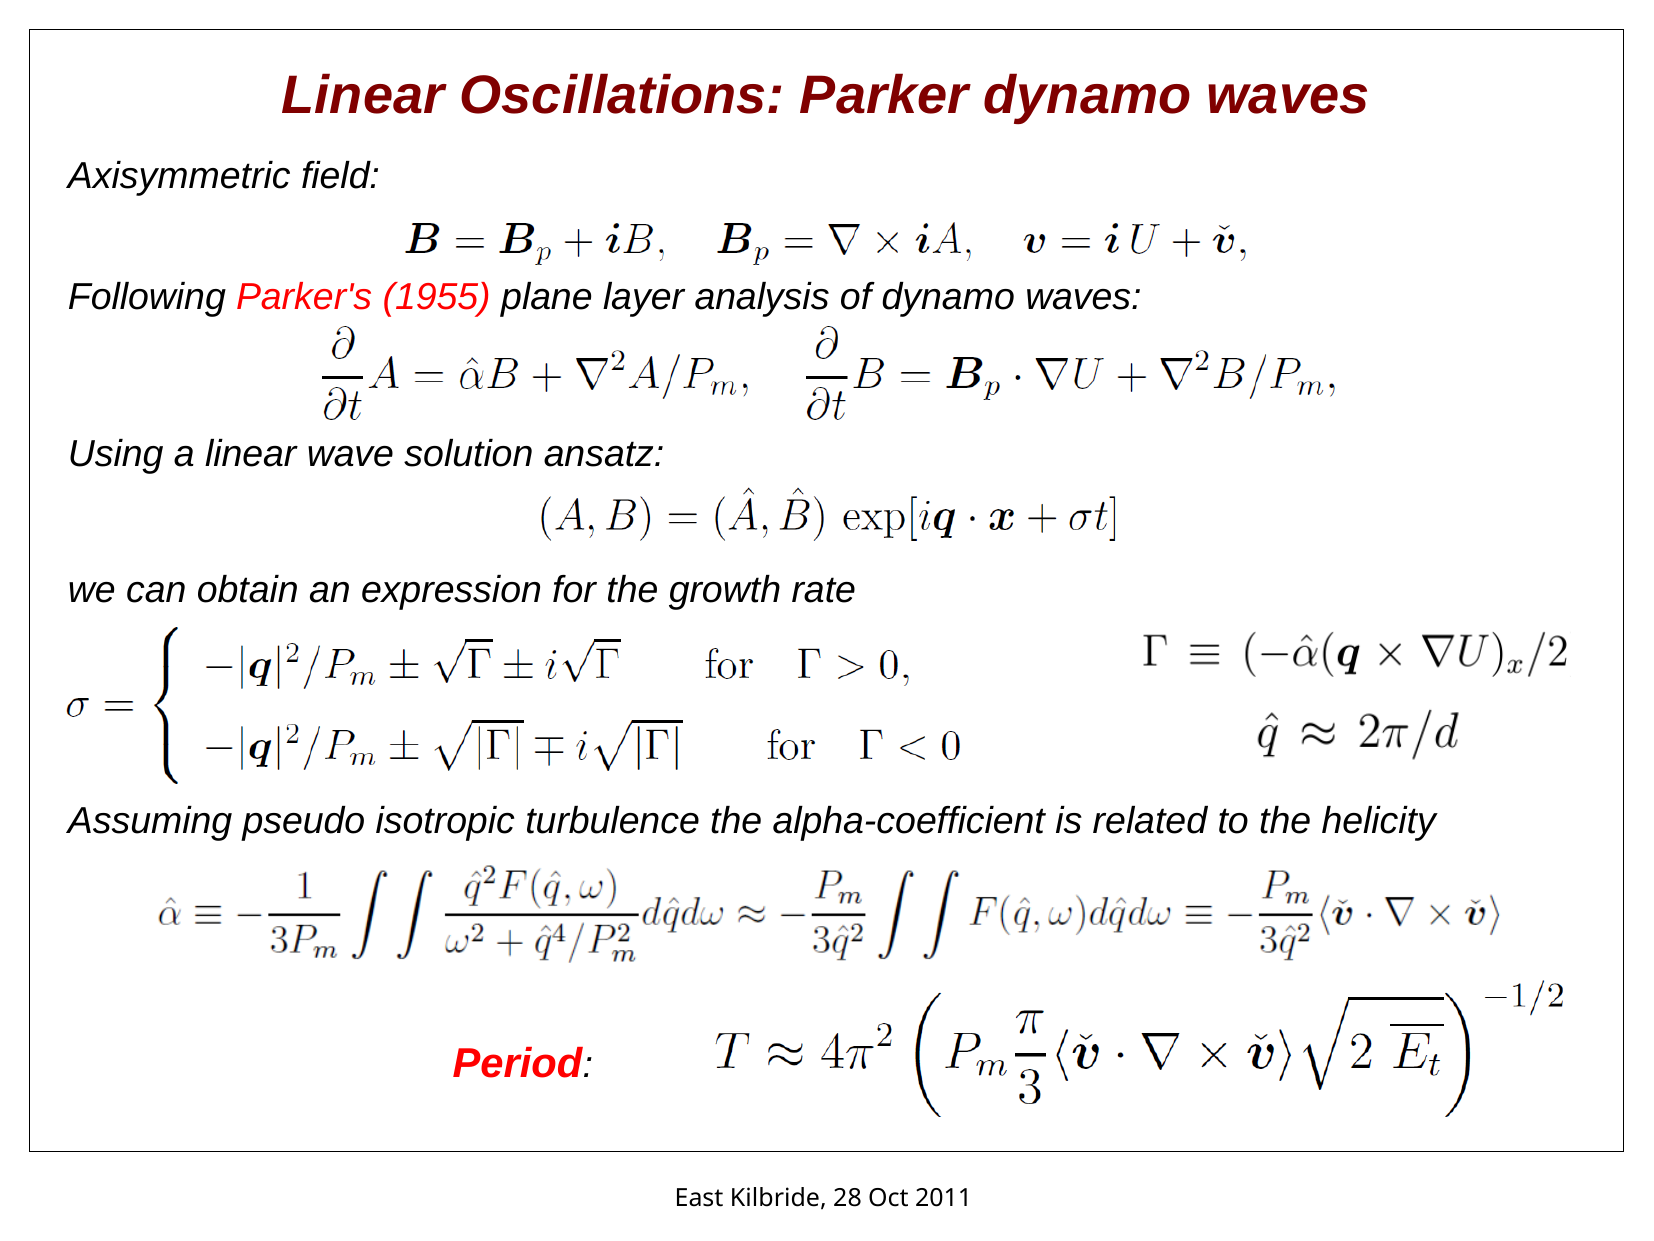

Linear Oscillations: Parker dynamo waves
Axisymmetric field:
Following Parker's (1955) plane layer analysis of dynamo waves:
Using a linear wave solution ansatz:
we can obtain an expression for the growth rate
Assuming pseudo isotropic turbulence the alpha-coefficient is related to the helicity
Period:
East Kilbride, 28 Oct 2011